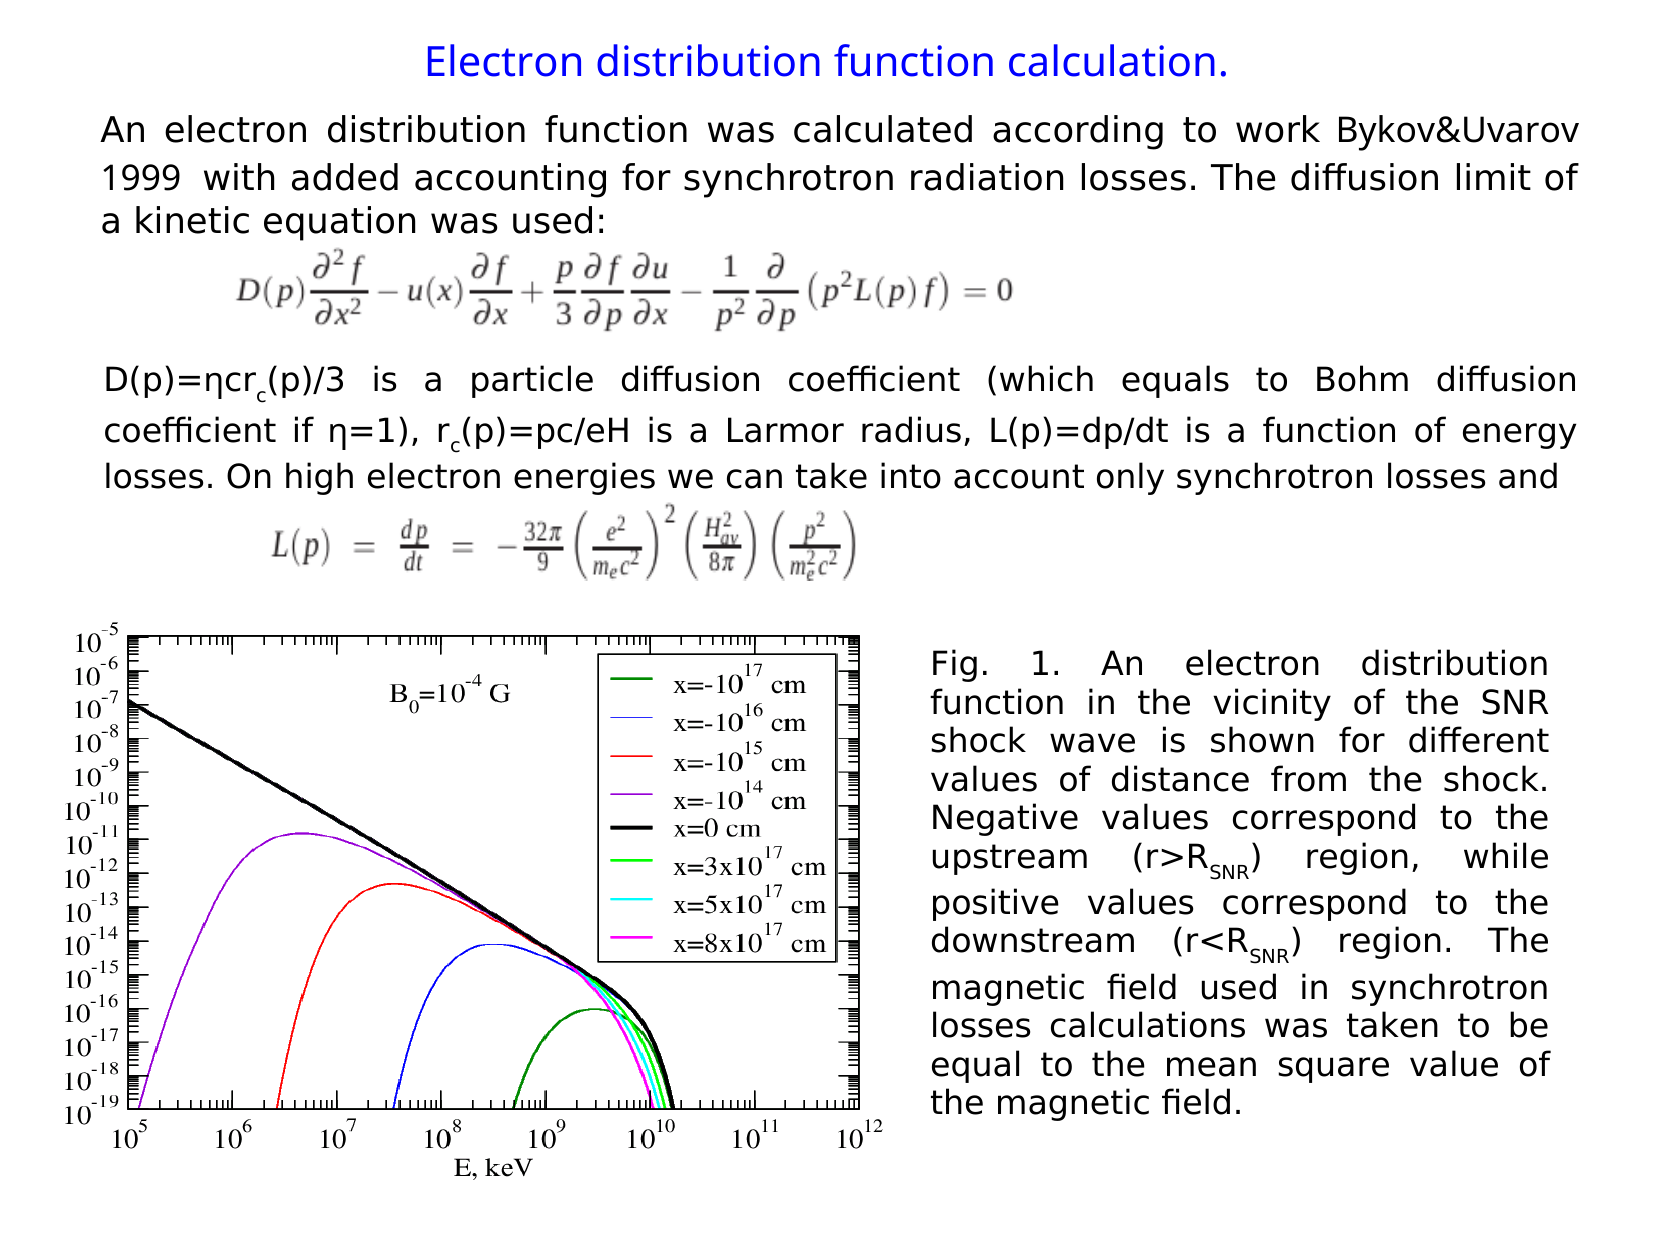

Electron distribution function calculation.
# An electron distribution function was calculated according to work Bykov&Uvarov 1999 with added accounting for synchrotron radiation losses. The diffusion limit of a kinetic equation was used:
D(p)=ηcrc(p)/3 is a particle diffusion coefficient (which equals to Bohm diffusion coefficient if η=1), rc(p)=pc/eH is a Larmor radius, L(p)=dp/dt is a function of energy losses. On high electron energies we can take into account only synchrotron losses and
Fig. 1. An electron distribution function in the vicinity of the SNR shock wave is shown for different values of distance from the shock. Negative values correspond to the upstream (r>RSNR) region, while positive values correspond to the downstream (r<RSNR) region. The magnetic field used in synchrotron losses calculations was taken to be equal to the mean square value of the magnetic field.